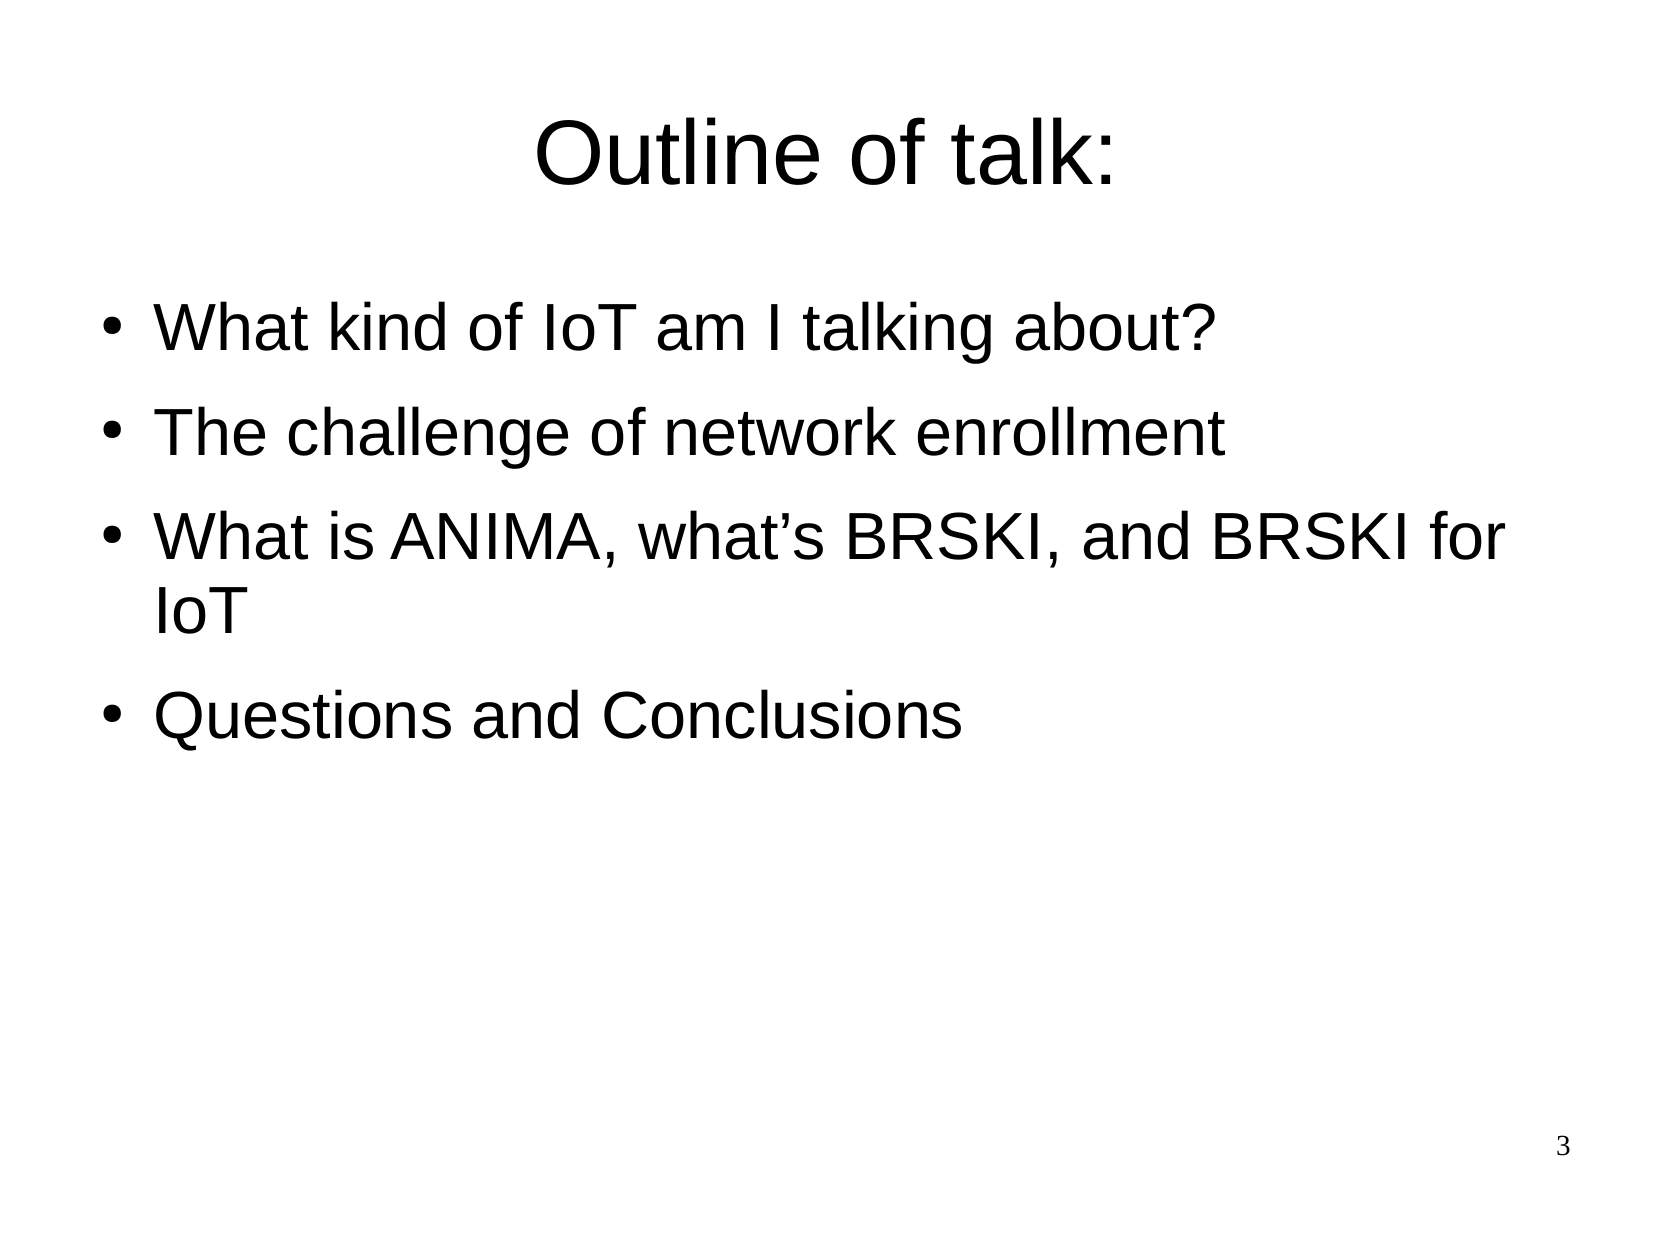

# Outline of talk:
What kind of IoT am I talking about?
The challenge of network enrollment
What is ANIMA, what’s BRSKI, and BRSKI for IoT
Questions and Conclusions
3